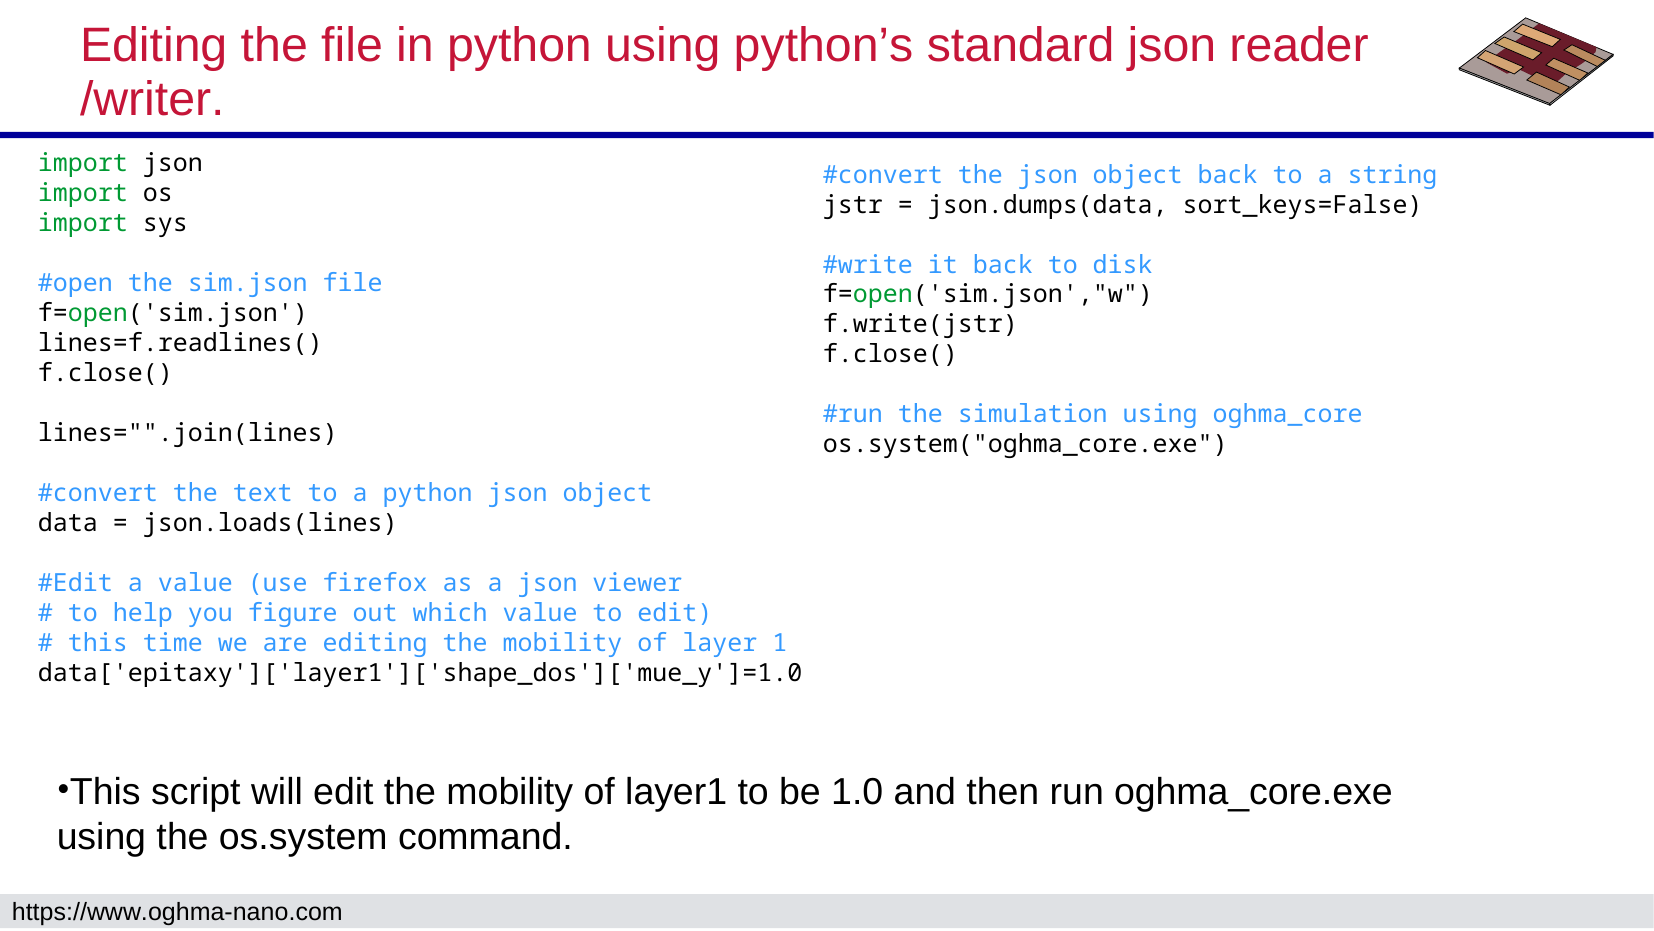

# Editing the file in python using python’s standard json reader /writer.
import json
import os
import sys
#open the sim.json file
f=open('sim.json')
lines=f.readlines()
f.close()
lines="".join(lines)
#convert the text to a python json object
data = json.loads(lines)
#Edit a value (use firefox as a json viewer
# to help you figure out which value to edit)
# this time we are editing the mobility of layer 1
data['epitaxy']['layer1']['shape_dos']['mue_y']=1.0
#convert the json object back to a string
jstr = json.dumps(data, sort_keys=False)
#write it back to disk
f=open('sim.json',"w")
f.write(jstr)
f.close()
#run the simulation using oghma_core
os.system("oghma_core.exe")
This script will edit the mobility of layer1 to be 1.0 and then run oghma_core.exe using the os.system command.